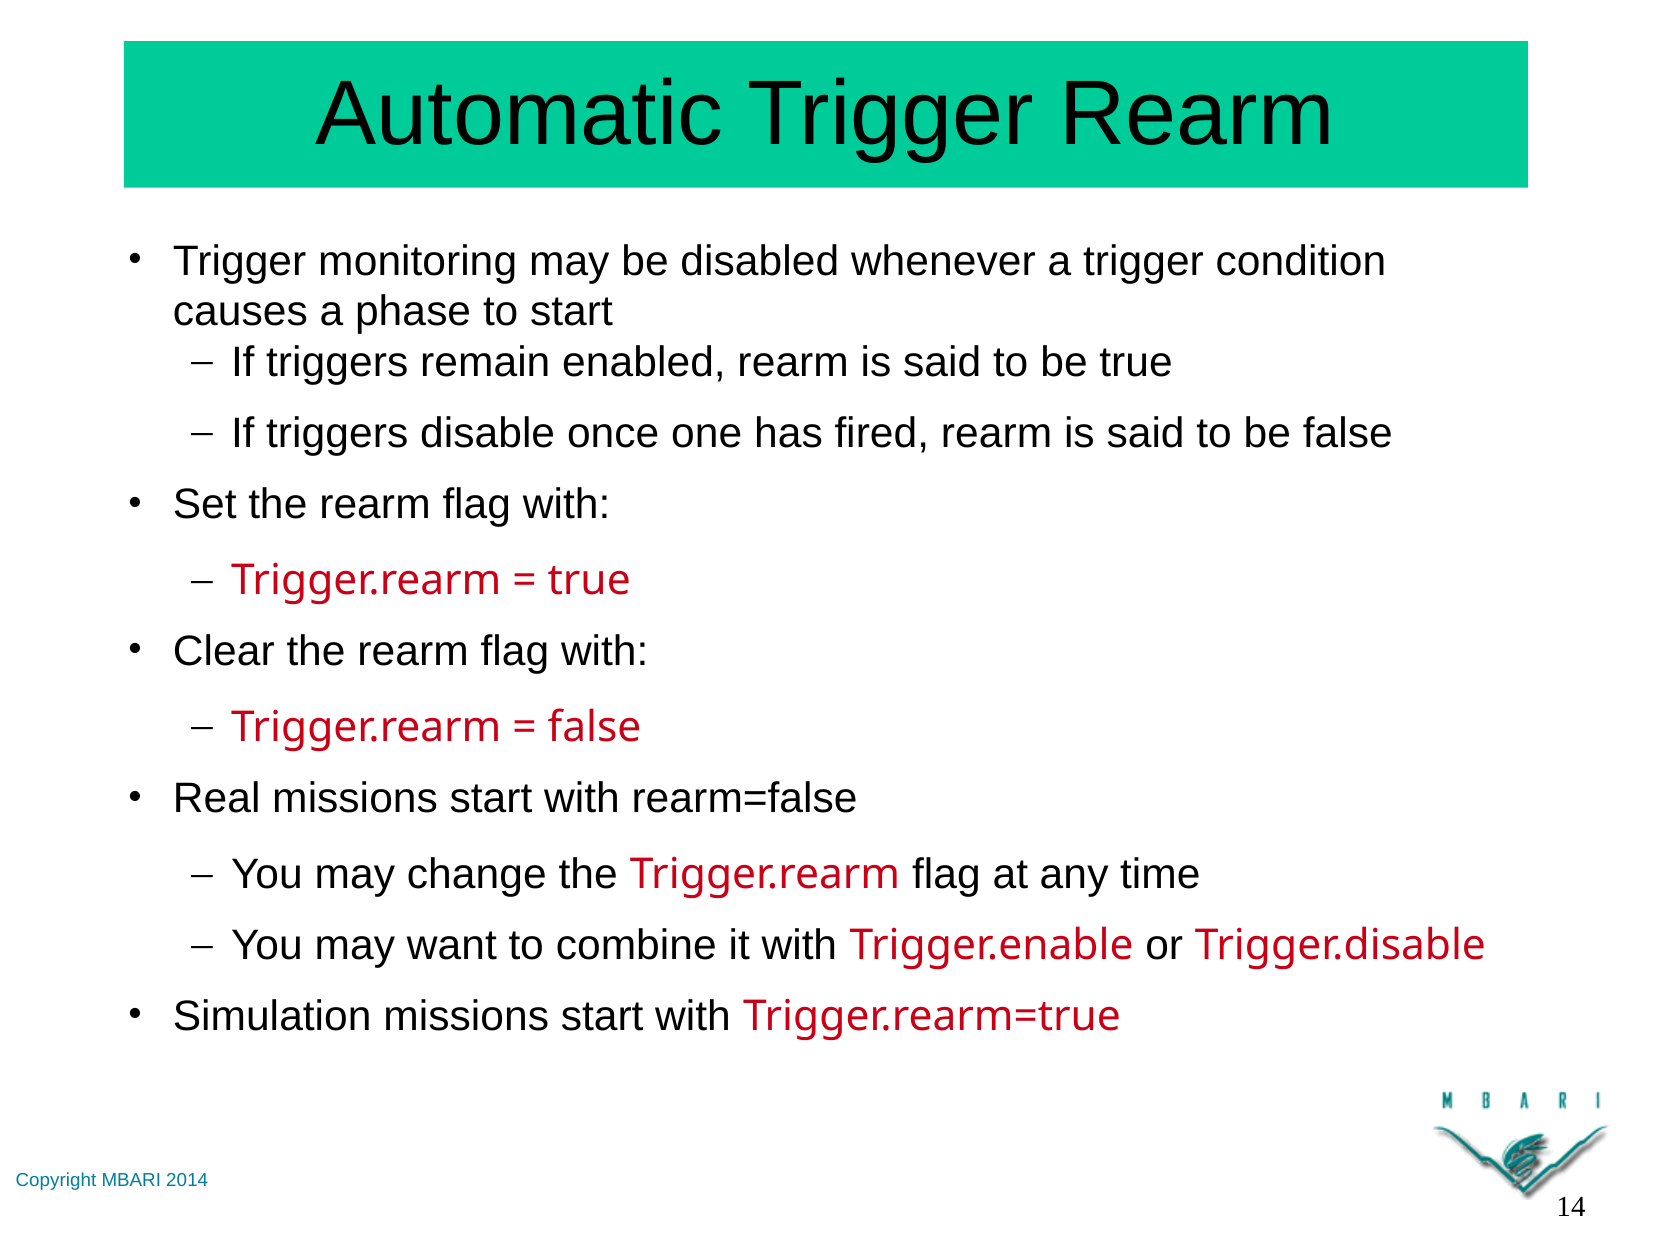

# Automatic Trigger Rearm
Trigger monitoring may be disabled whenever a trigger condition causes a phase to start
If triggers remain enabled, rearm is said to be true
If triggers disable once one has fired, rearm is said to be false
Set the rearm flag with:
Trigger.rearm = true
Clear the rearm flag with:
Trigger.rearm = false
Real missions start with rearm=false
You may change the Trigger.rearm flag at any time
You may want to combine it with Trigger.enable or Trigger.disable
Simulation missions start with Trigger.rearm=true